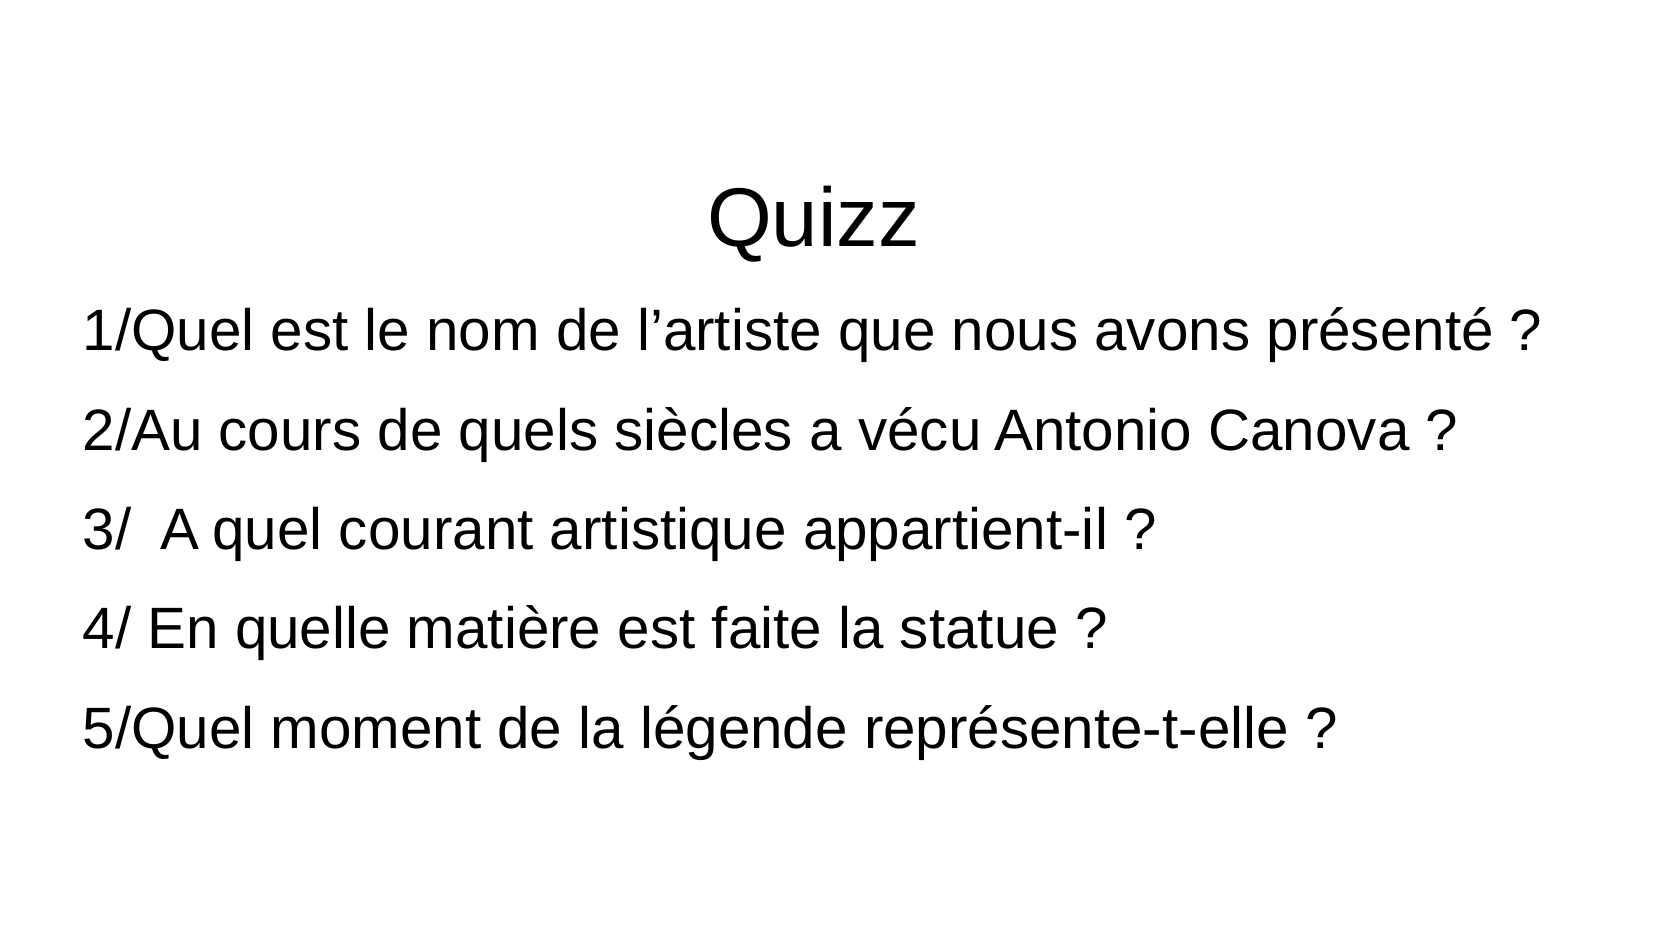

# Quizz
1/Quel est le nom de l’artiste que nous avons présenté ?
2/Au cours de quels siècles a vécu Antonio Canova ?
3/ A quel courant artistique appartient-il ?
4/ En quelle matière est faite la statue ?
5/Quel moment de la légende représente-t-elle ?